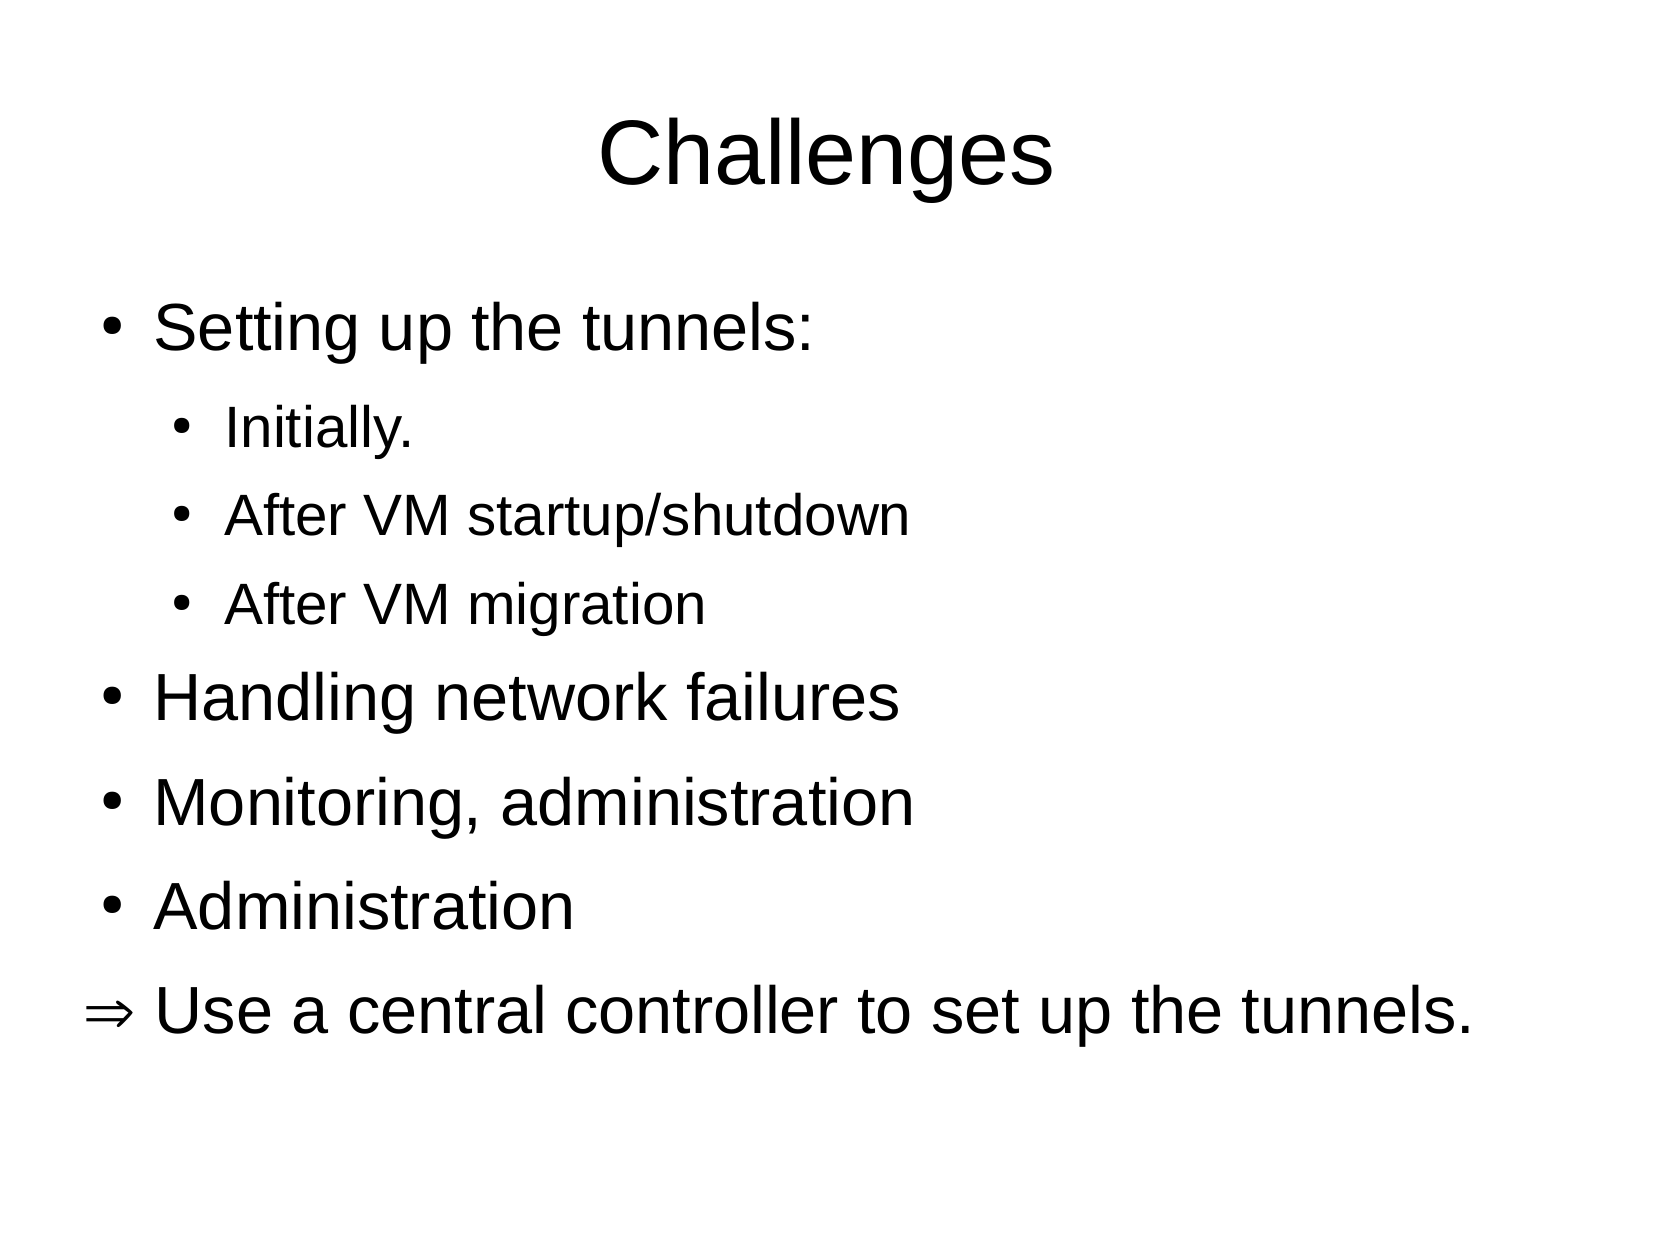

# Challenges
Setting up the tunnels:
Initially.
After VM startup/shutdown
After VM migration
Handling network failures
Monitoring, administration
Administration
Þ Use a central controller to set up the tunnels.